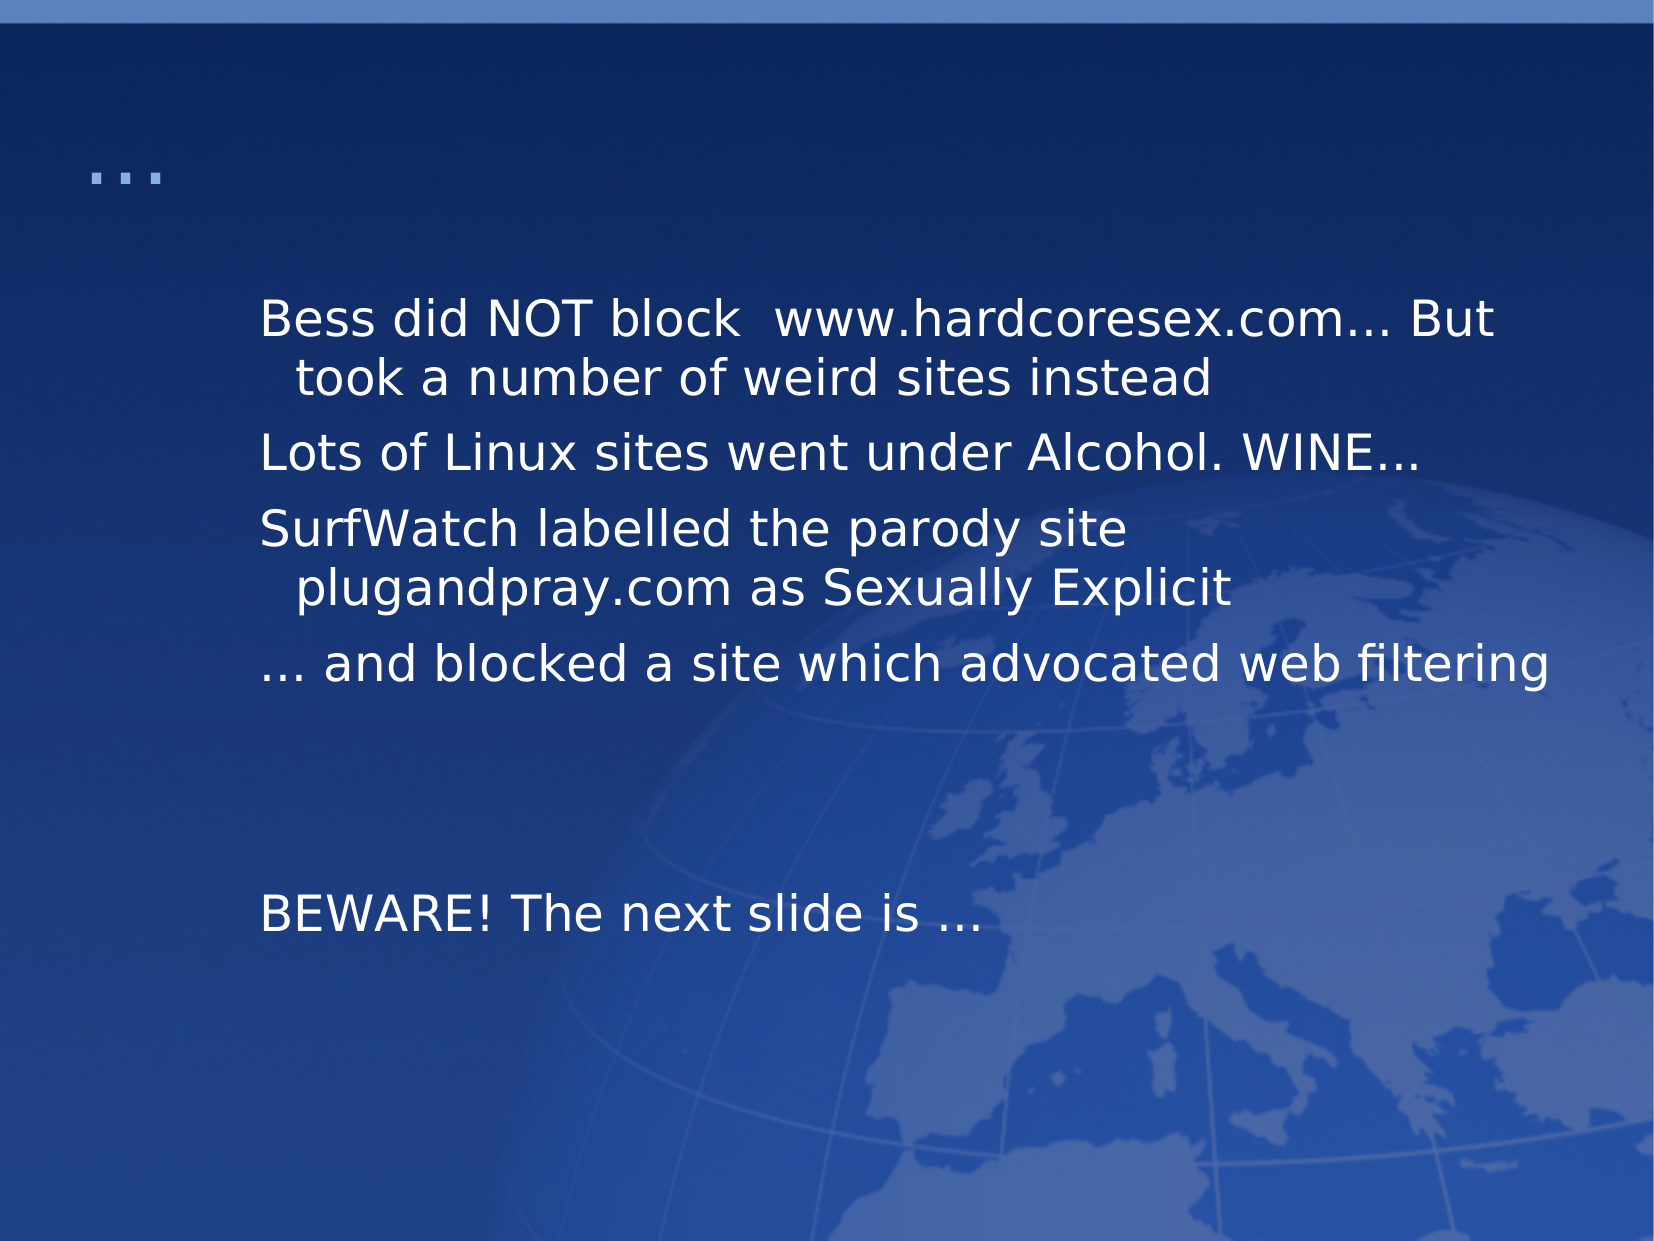

# ...
Bess did NOT block www.hardcoresex.com... But took a number of weird sites instead
Lots of Linux sites went under Alcohol. WINE...
SurfWatch labelled the parody site plugandpray.com as Sexually Explicit
... and blocked a site which advocated web filtering
BEWARE! The next slide is ...